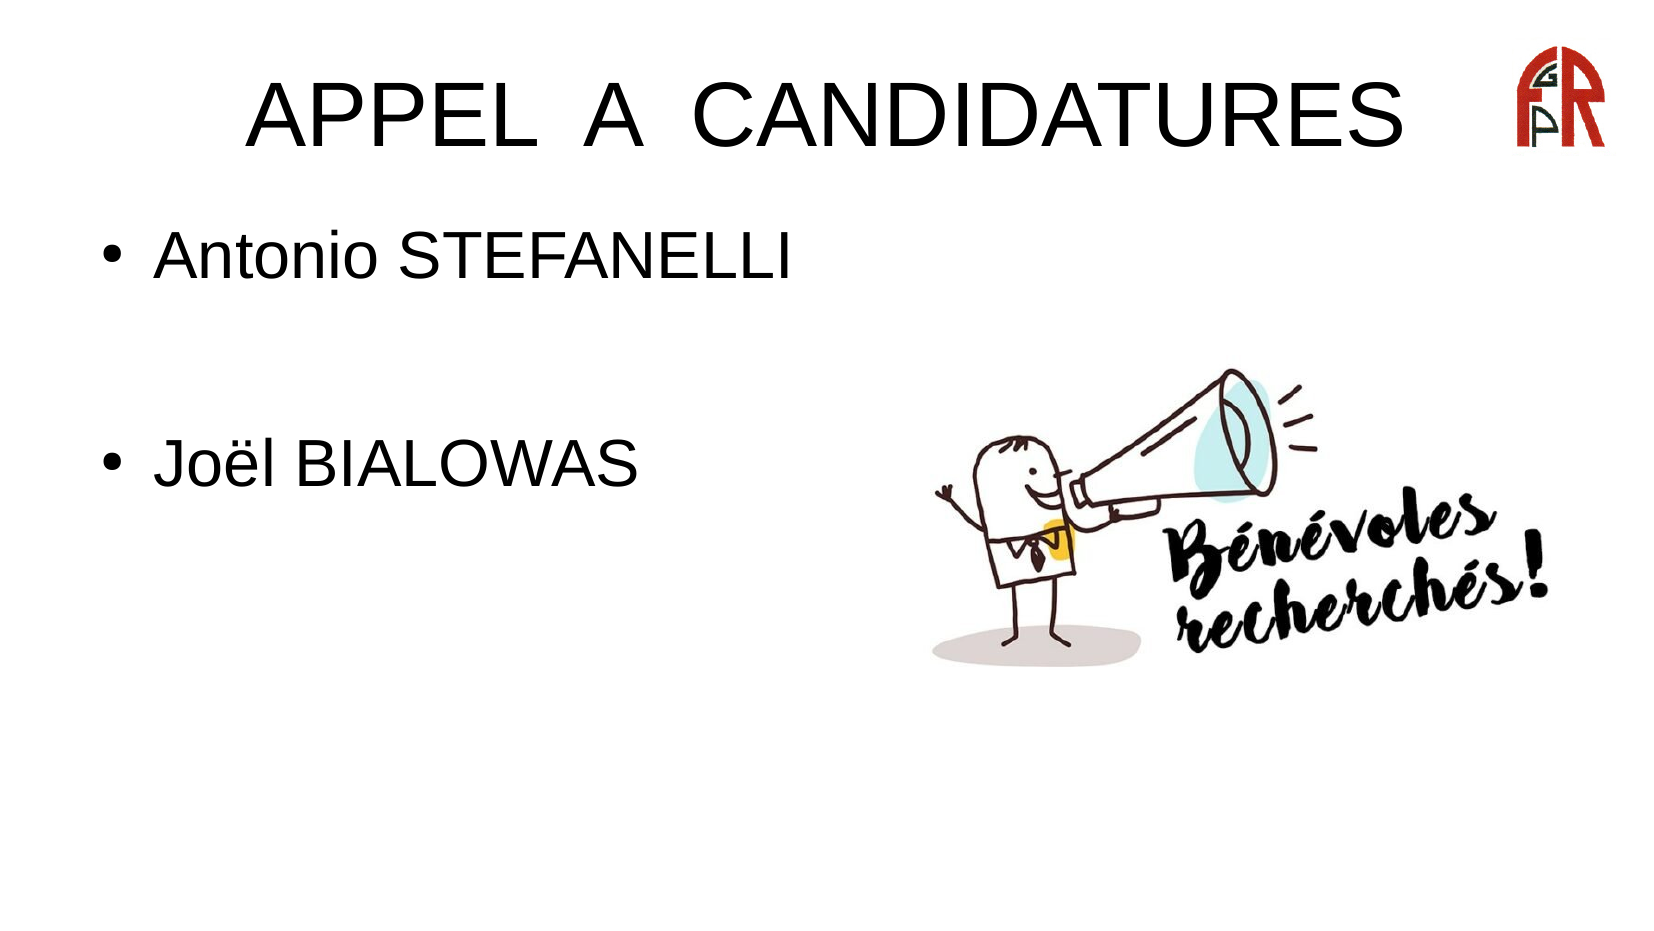

# APPEL A CANDIDATURES
Antonio STEFANELLI
Joël BIALOWAS